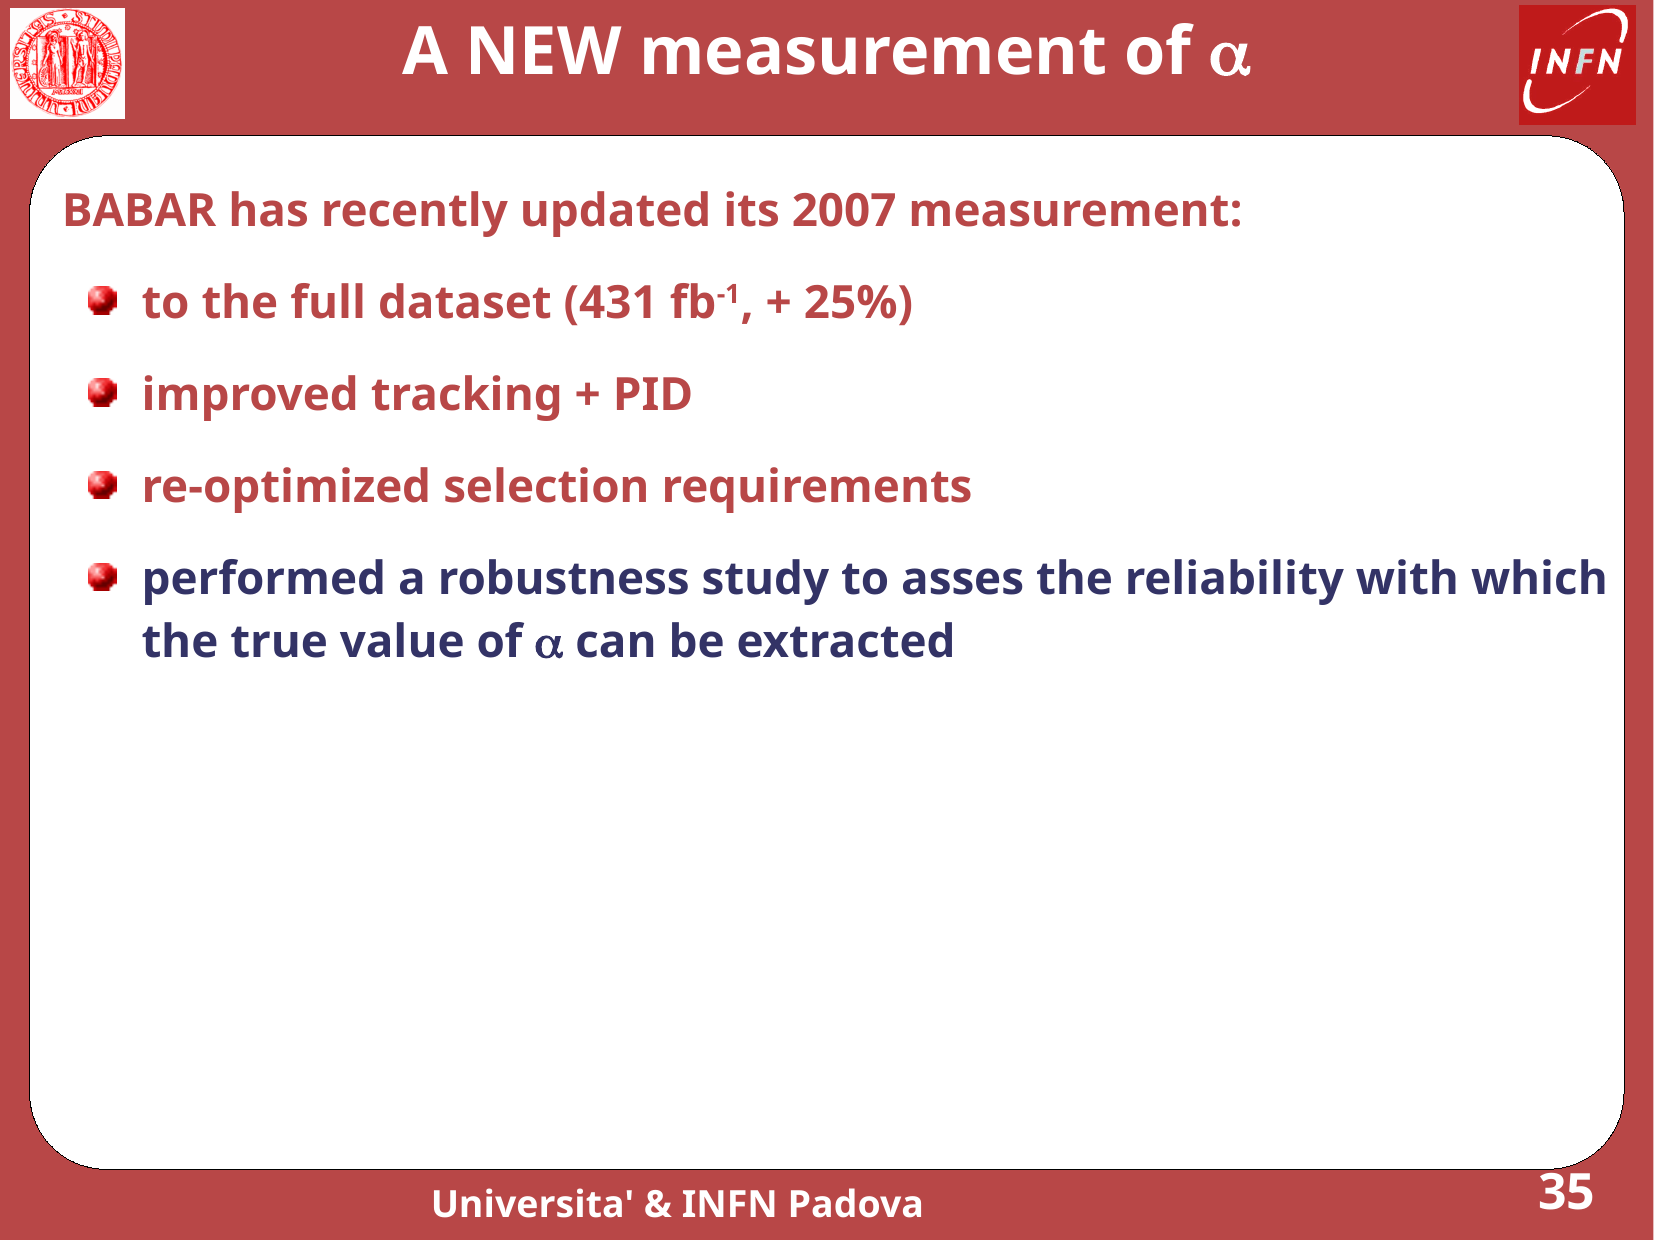

# A NEW measurement of a
BABAR has recently updated its 2007 measurement:
to the full dataset (431 fb-1, + 25%)
improved tracking + PID
re-optimized selection requirements
performed a robustness study to asses the reliability with which the true value of a can be extracted